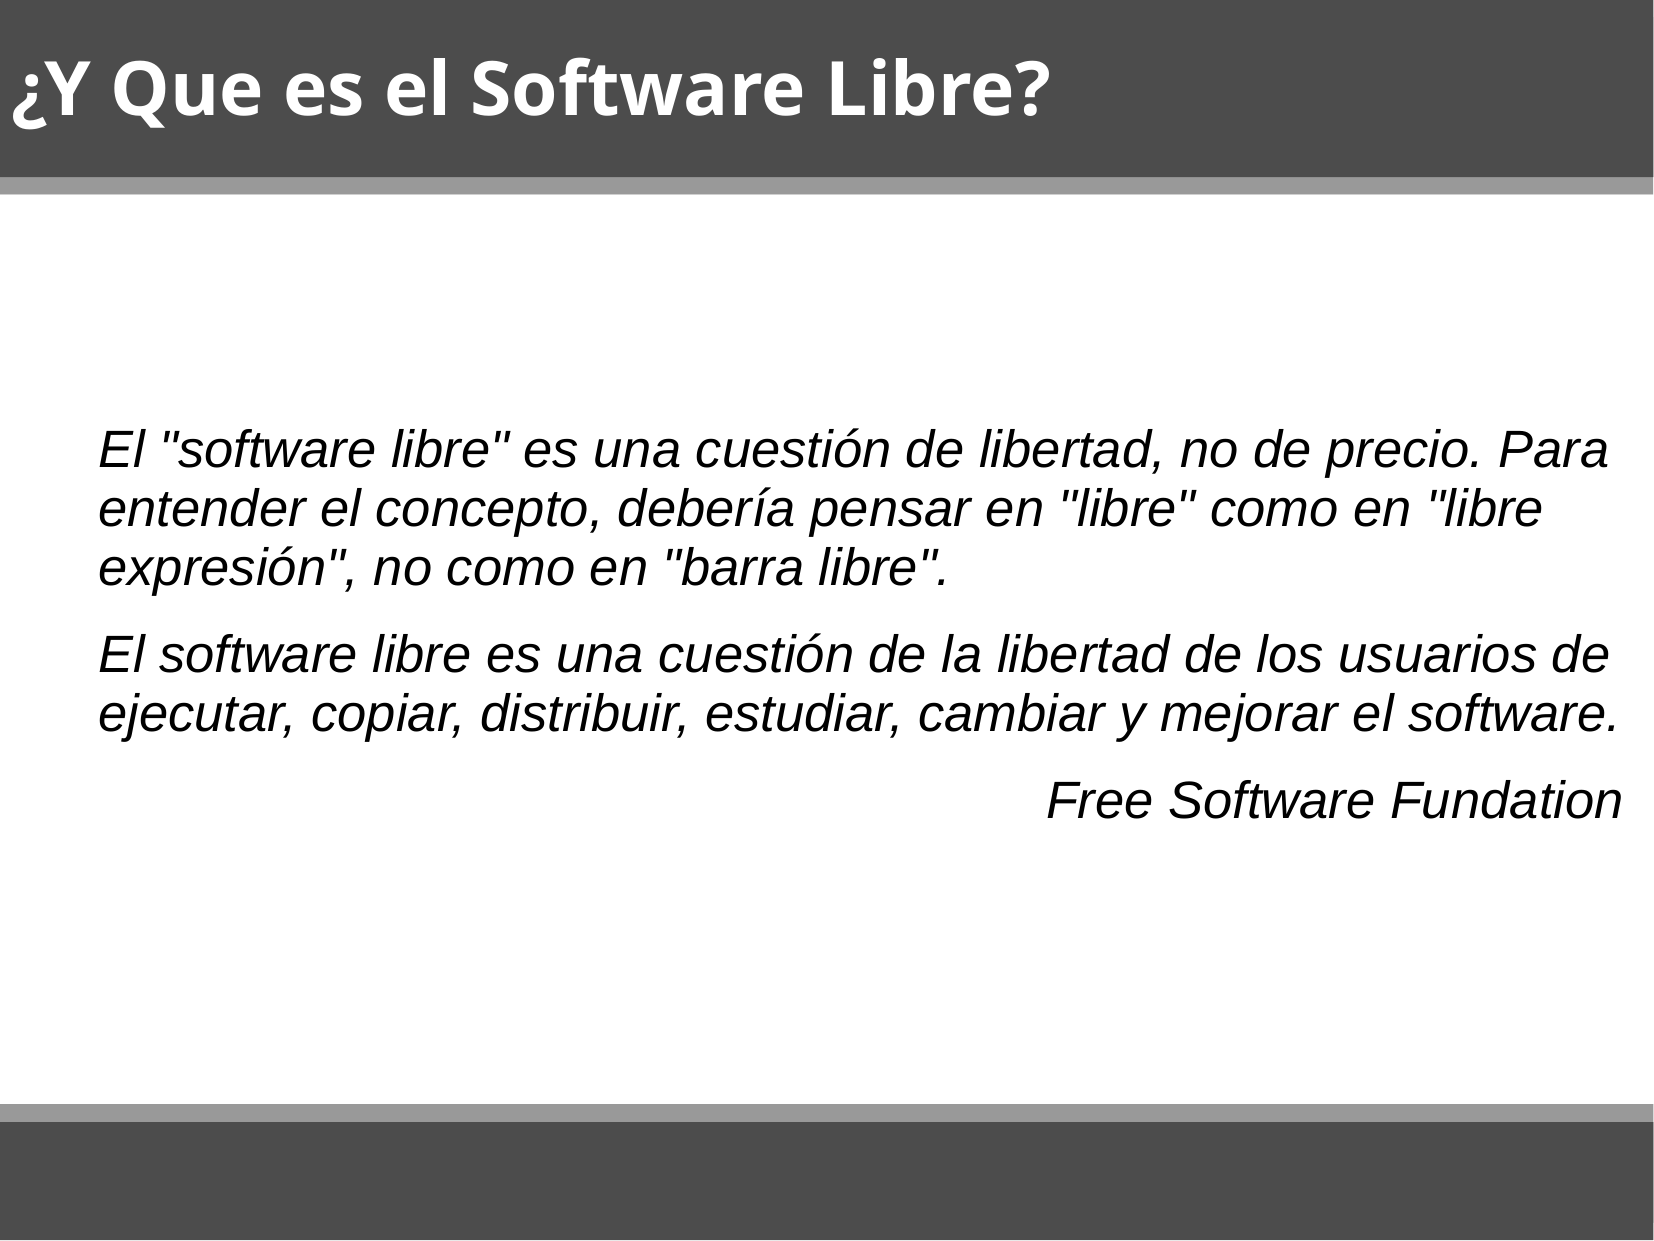

# ¿Y Que es el Software Libre?
El "software libre" es una cuestión de libertad, no de precio. Para entender el concepto, debería pensar en "libre" como en "libre expresión", no como en "barra libre".
El software libre es una cuestión de la libertad de los usuarios de ejecutar, copiar, distribuir, estudiar, cambiar y mejorar el software.
Free Software Fundation